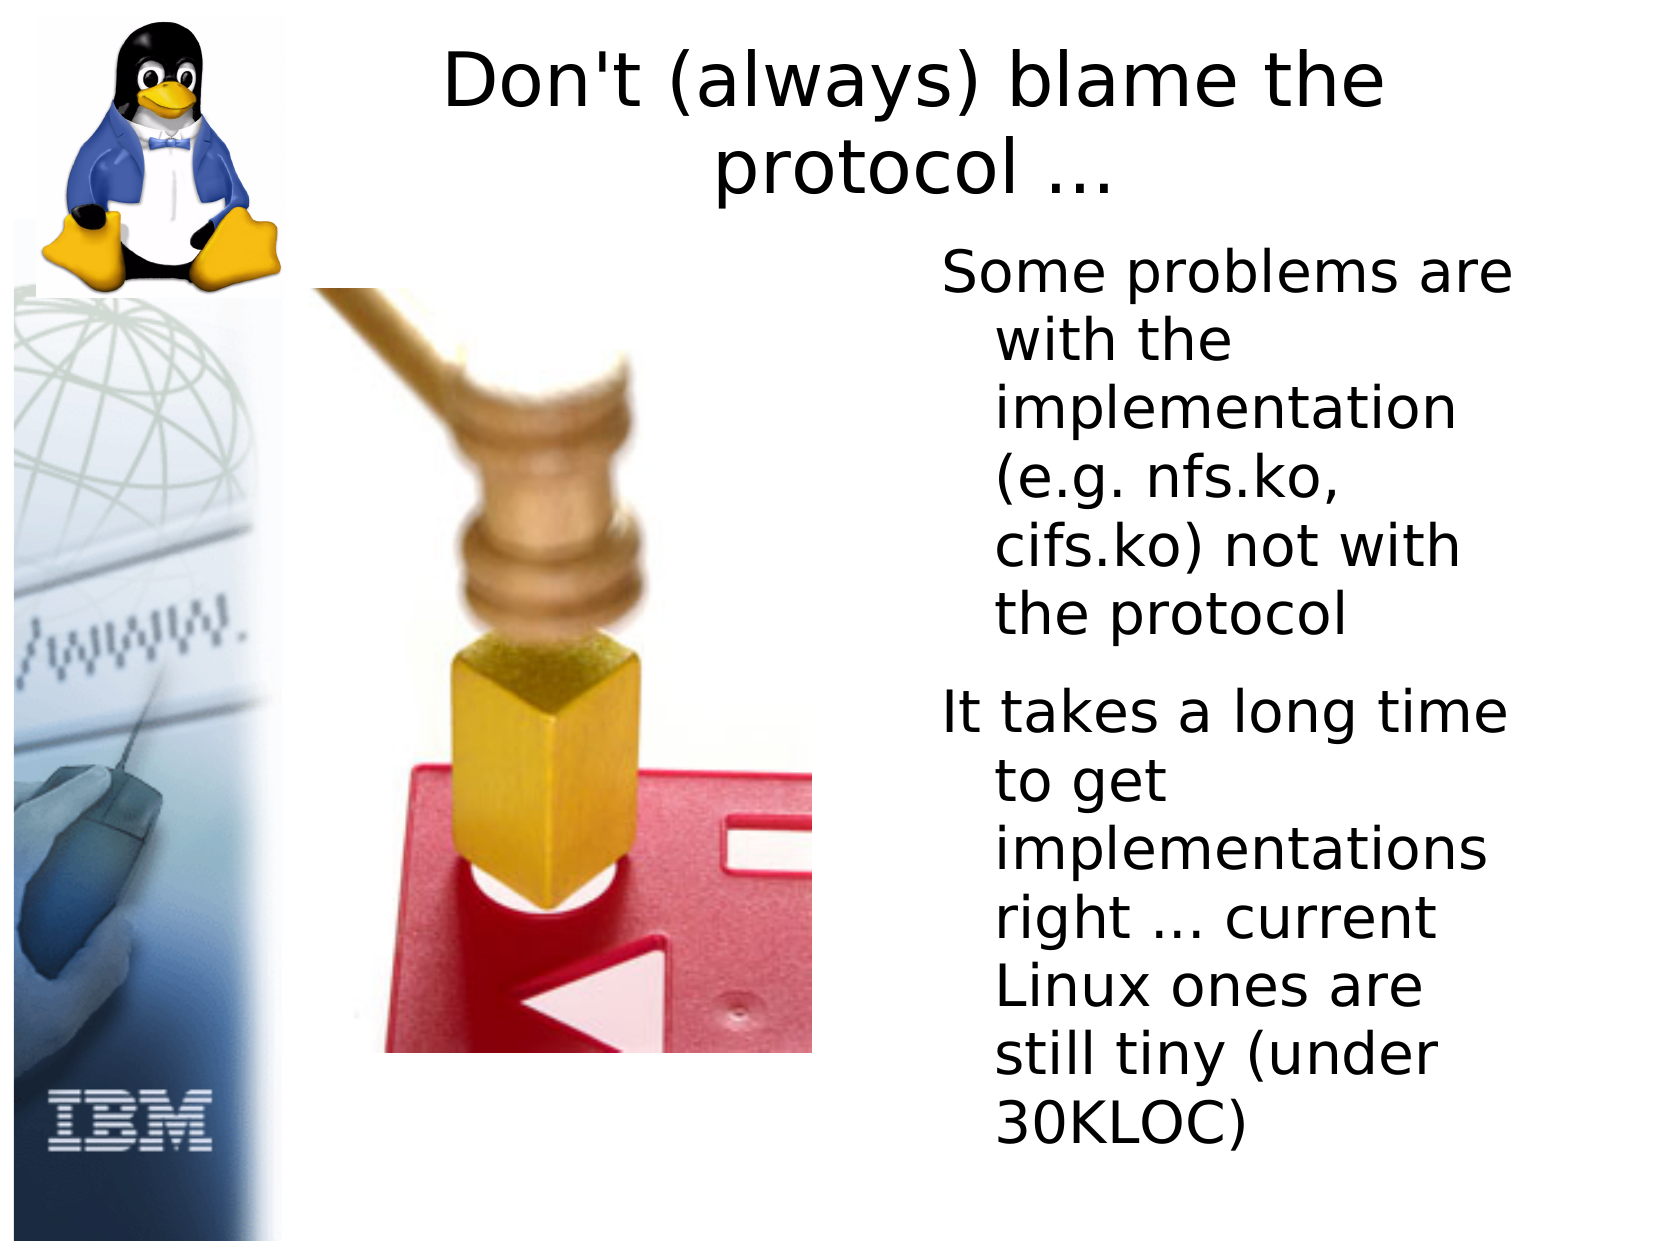

# Don't (always) blame the protocol ...
Some problems are with the implementation (e.g. nfs.ko, cifs.ko) not with the protocol
It takes a long time to get implementations right ... current Linux ones are still tiny (under 30KLOC)